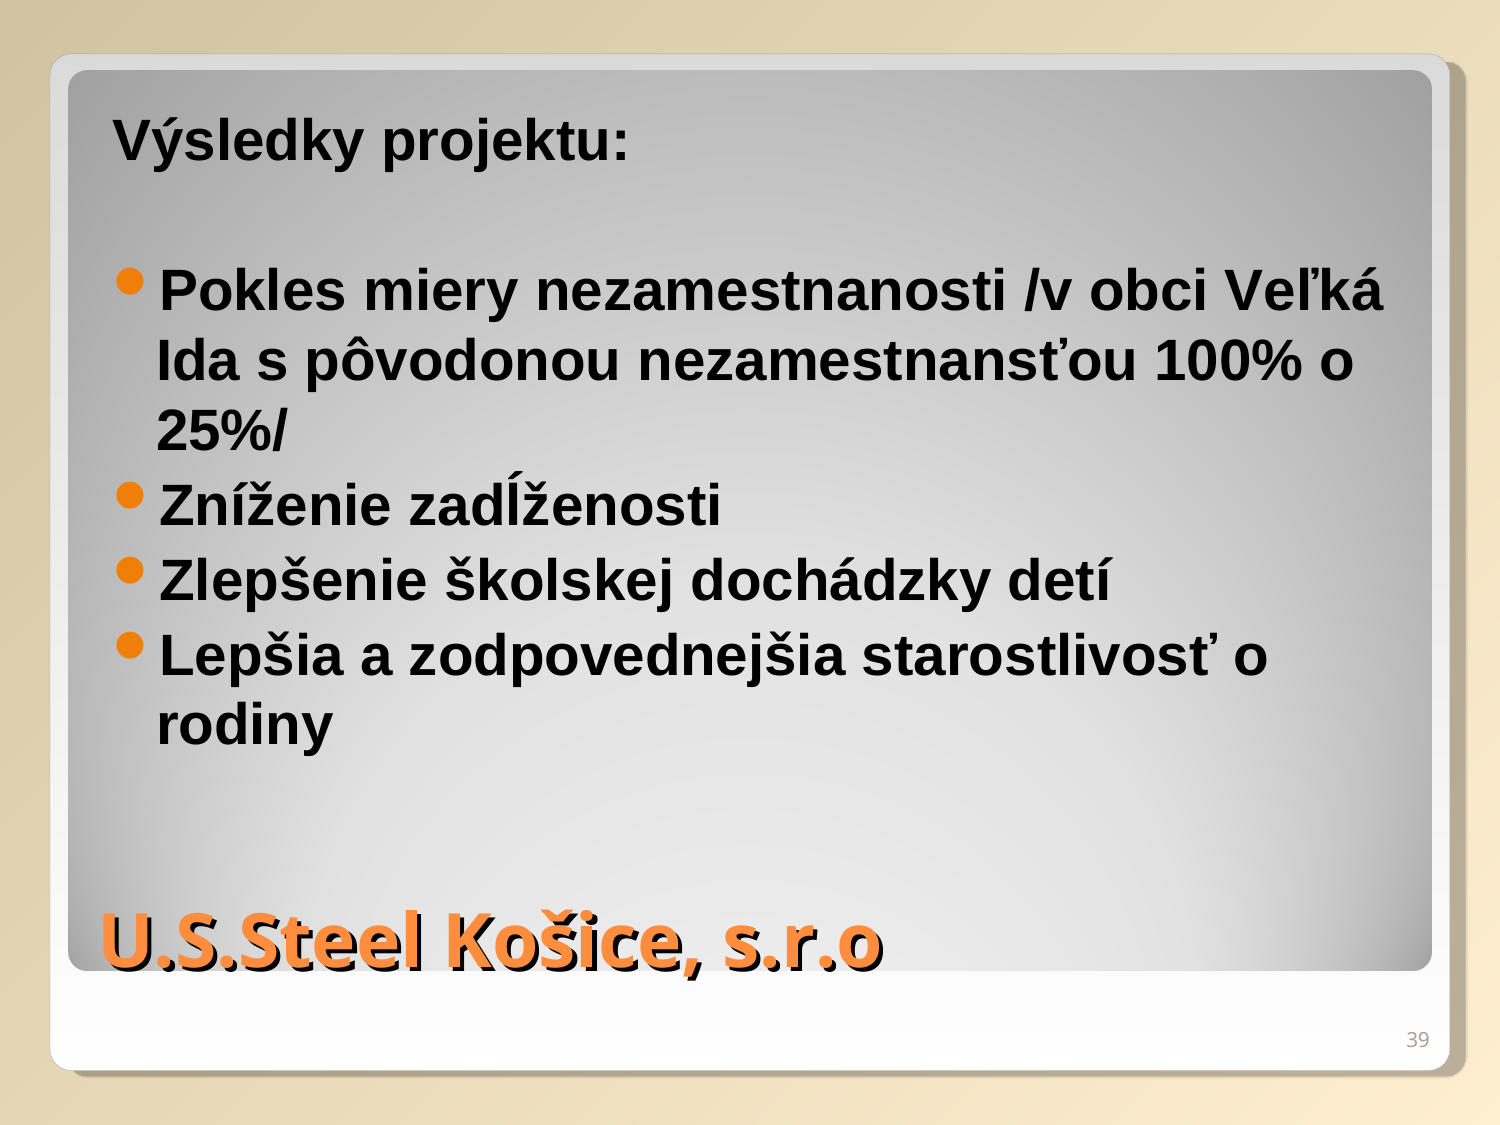

Výsledky projektu:
Pokles miery nezamestnanosti /v obci Veľká Ida s pôvodonou nezamestnansťou 100% o 25%/
Zníženie zadĺženosti
Zlepšenie školskej dochádzky detí
Lepšia a zodpovednejšia starostlivosť o rodiny
# U.S.Steel Košice, s.r.o